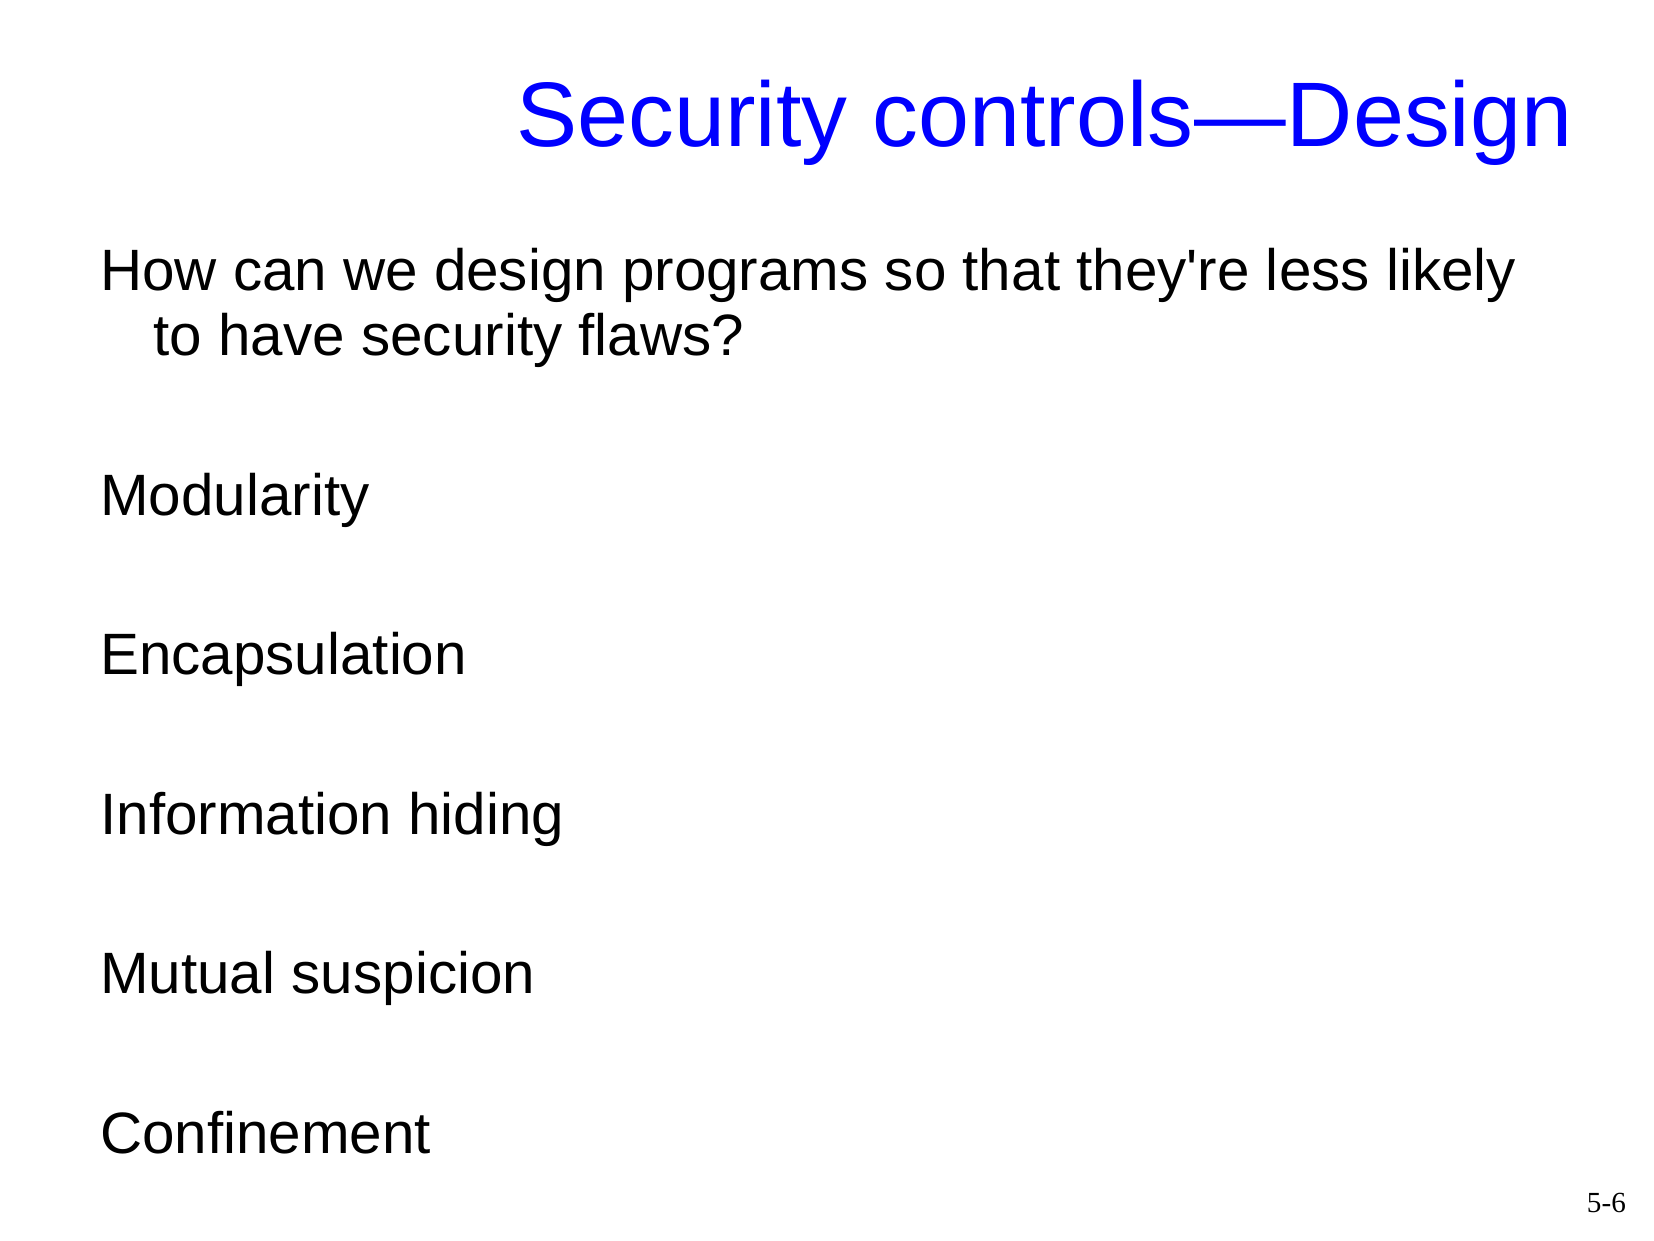

# Security controls—Design
How can we design programs so that they're less likely to have security flaws?
Modularity
Encapsulation
Information hiding
Mutual suspicion
Confinement